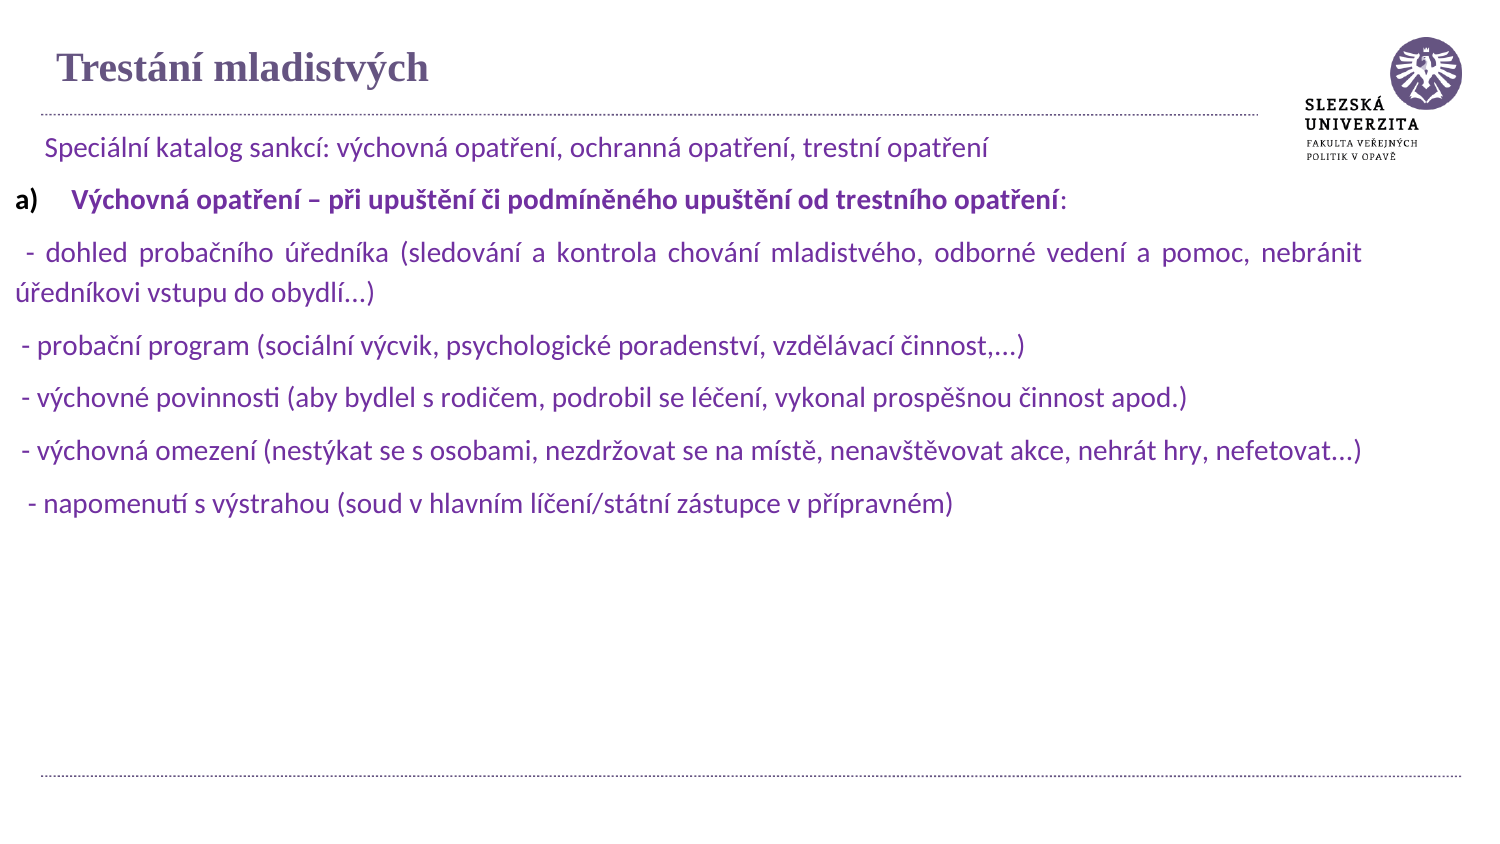

# Trestání mladistvých
Speciální katalog sankcí: výchovná opatření, ochranná opatření, trestní opatření
Výchovná opatření – při upuštění či podmíněného upuštění od trestního opatření:
 - dohled probačního úředníka (sledování a kontrola chování mladistvého, odborné vedení a pomoc, nebránit úředníkovi vstupu do obydlí...)
 - probační program (sociální výcvik, psychologické poradenství, vzdělávací činnost,...)
 - výchovné povinnosti (aby bydlel s rodičem, podrobil se léčení, vykonal prospěšnou činnost apod.)
 - výchovná omezení (nestýkat se s osobami, nezdržovat se na místě, nenavštěvovat akce, nehrát hry, nefetovat...)
 - napomenutí s výstrahou (soud v hlavním líčení/státní zástupce v přípravném)